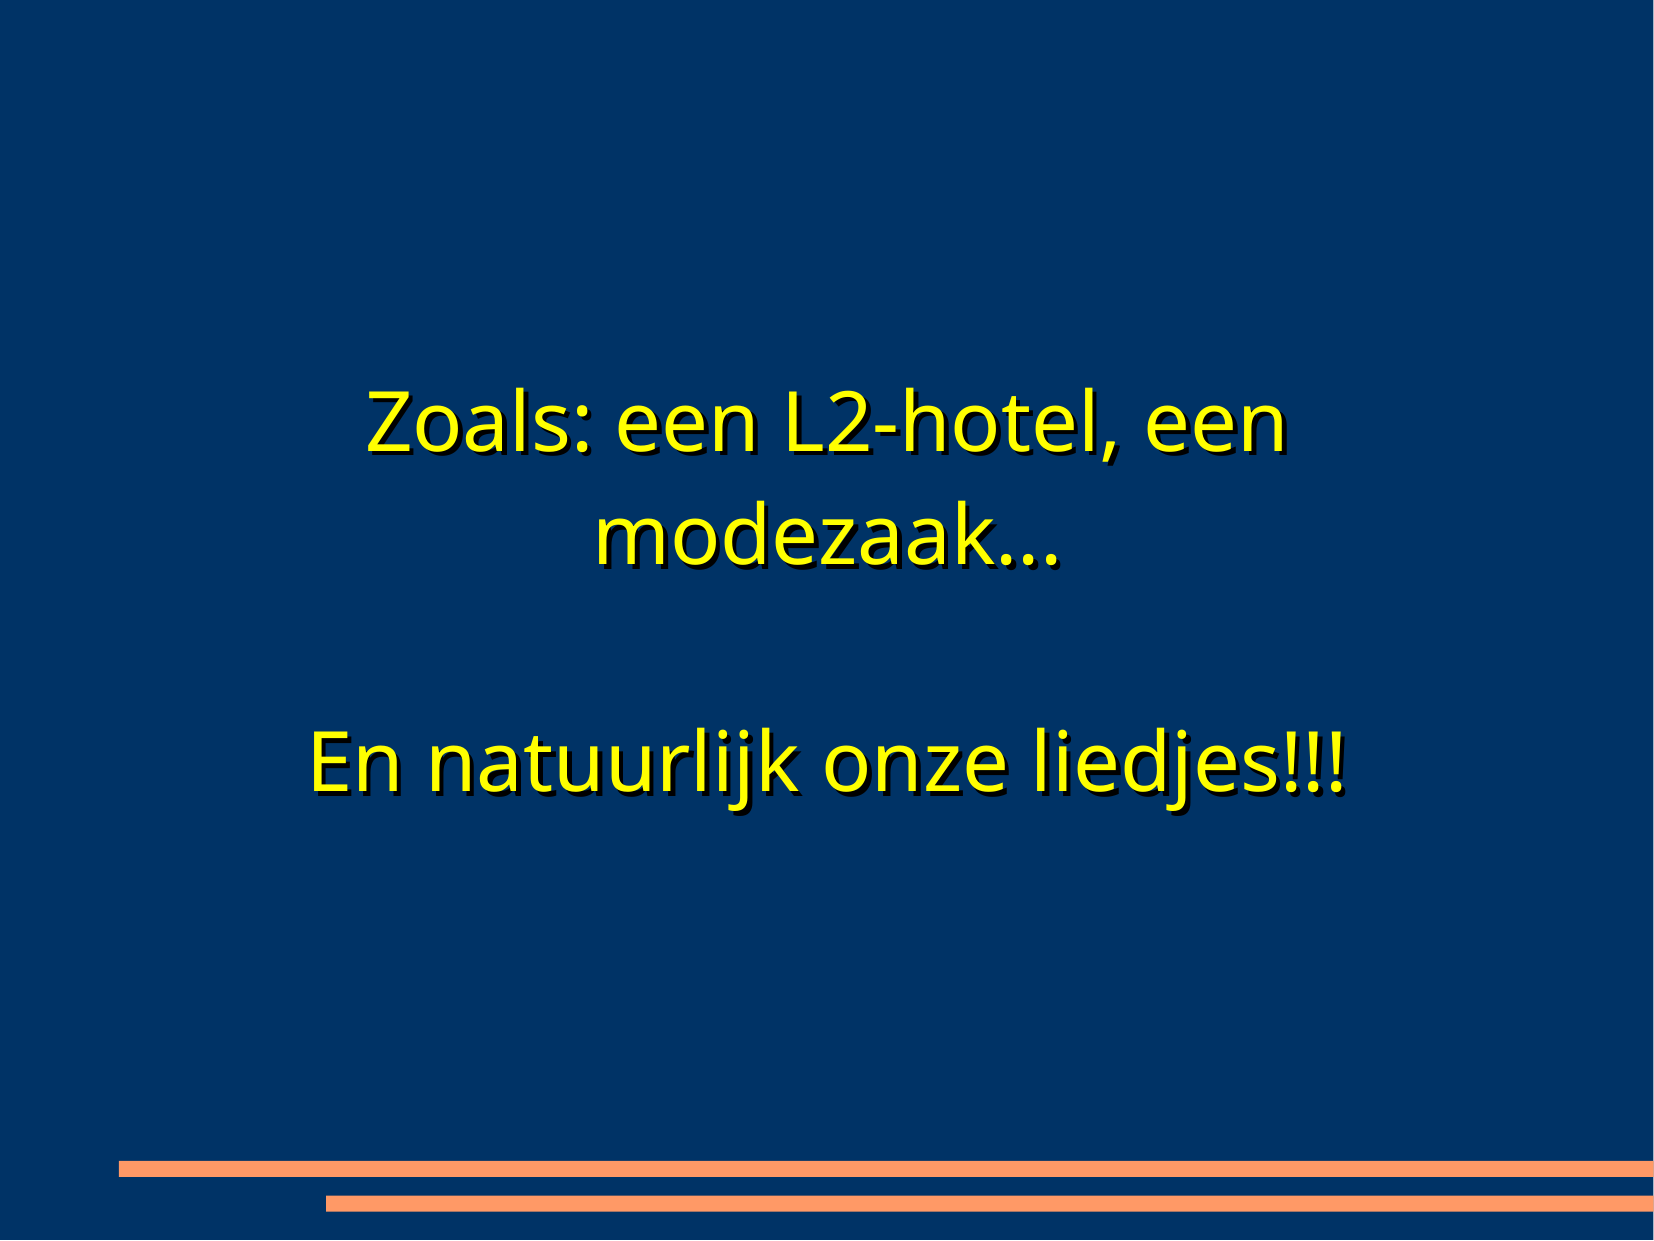

# Zoals: een L2-hotel, een modezaak...
En natuurlijk onze liedjes!!!